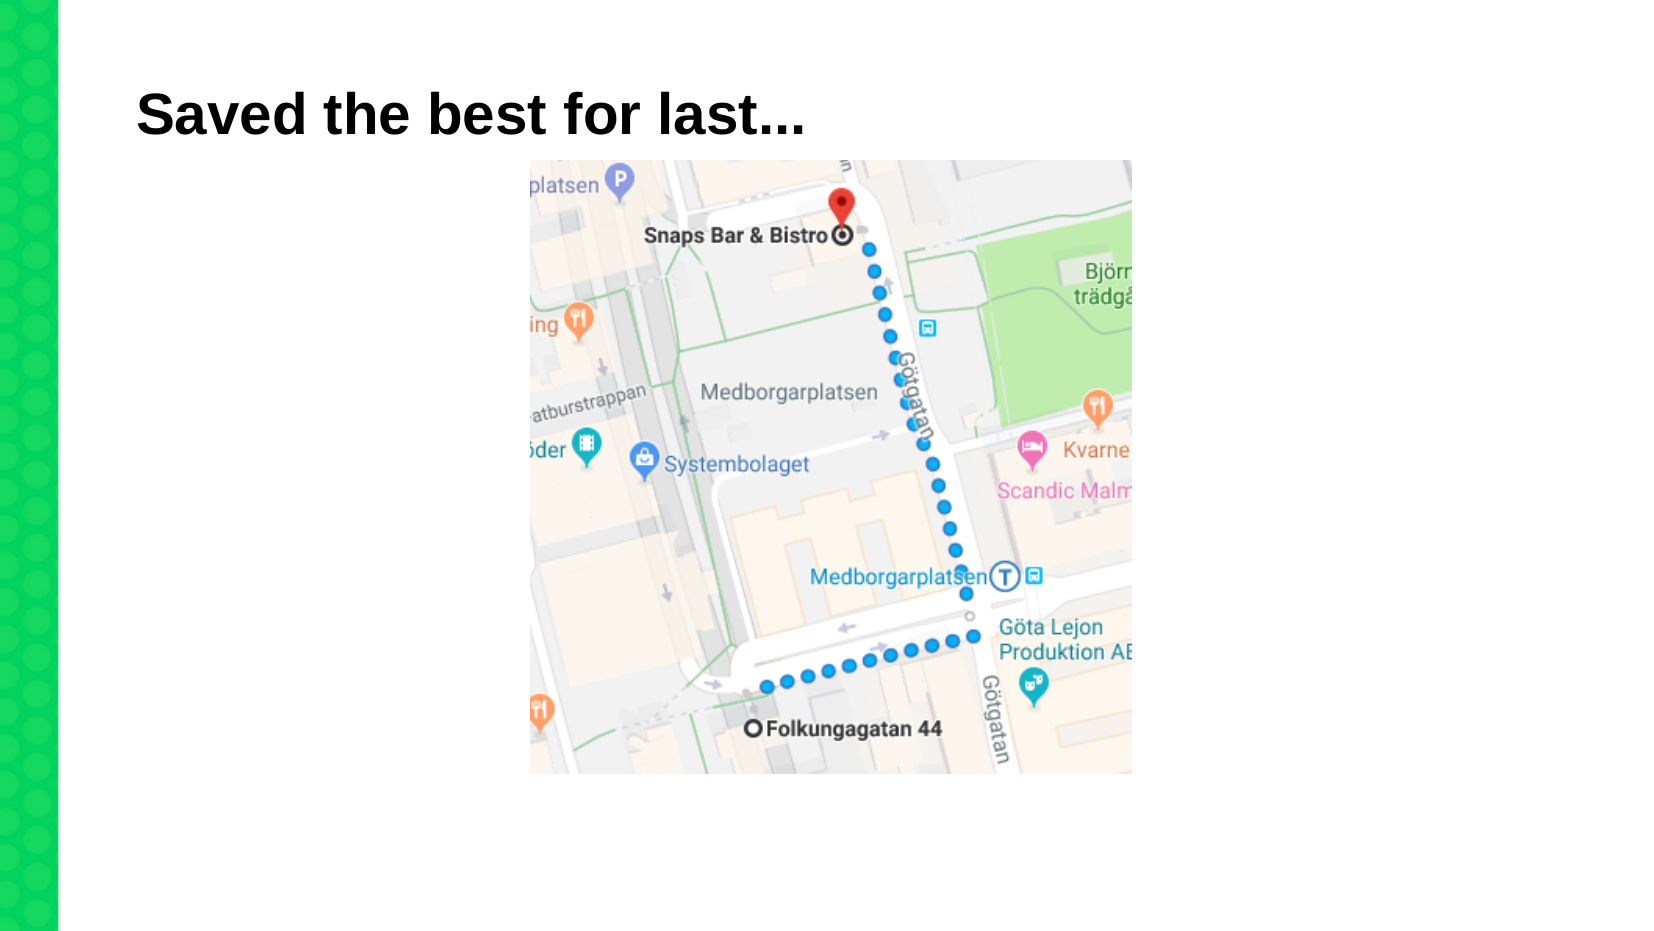

# Saved the best for last...
Burgare!
Snaps Bar & Bistro
Medborgarplatsen